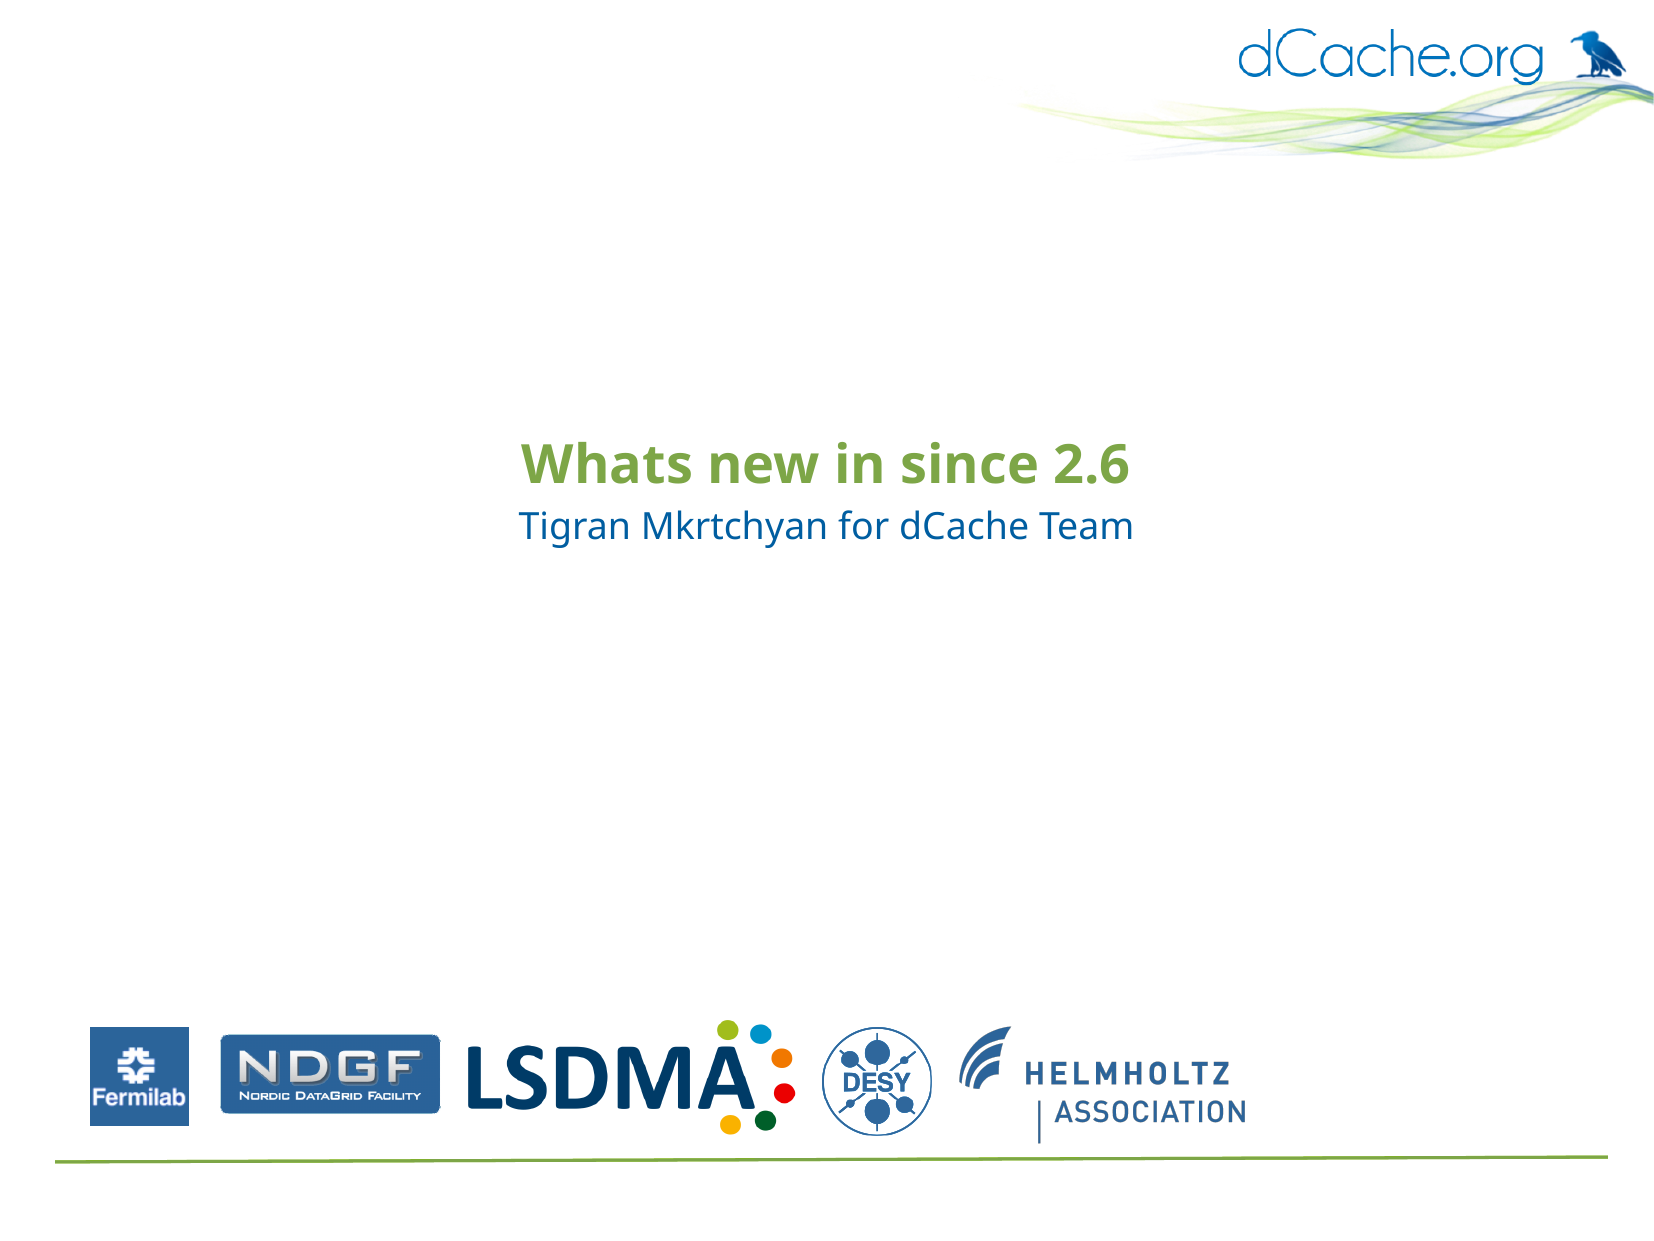

Whats new in since 2.6
Tigran Mkrtchyan for dCache Team